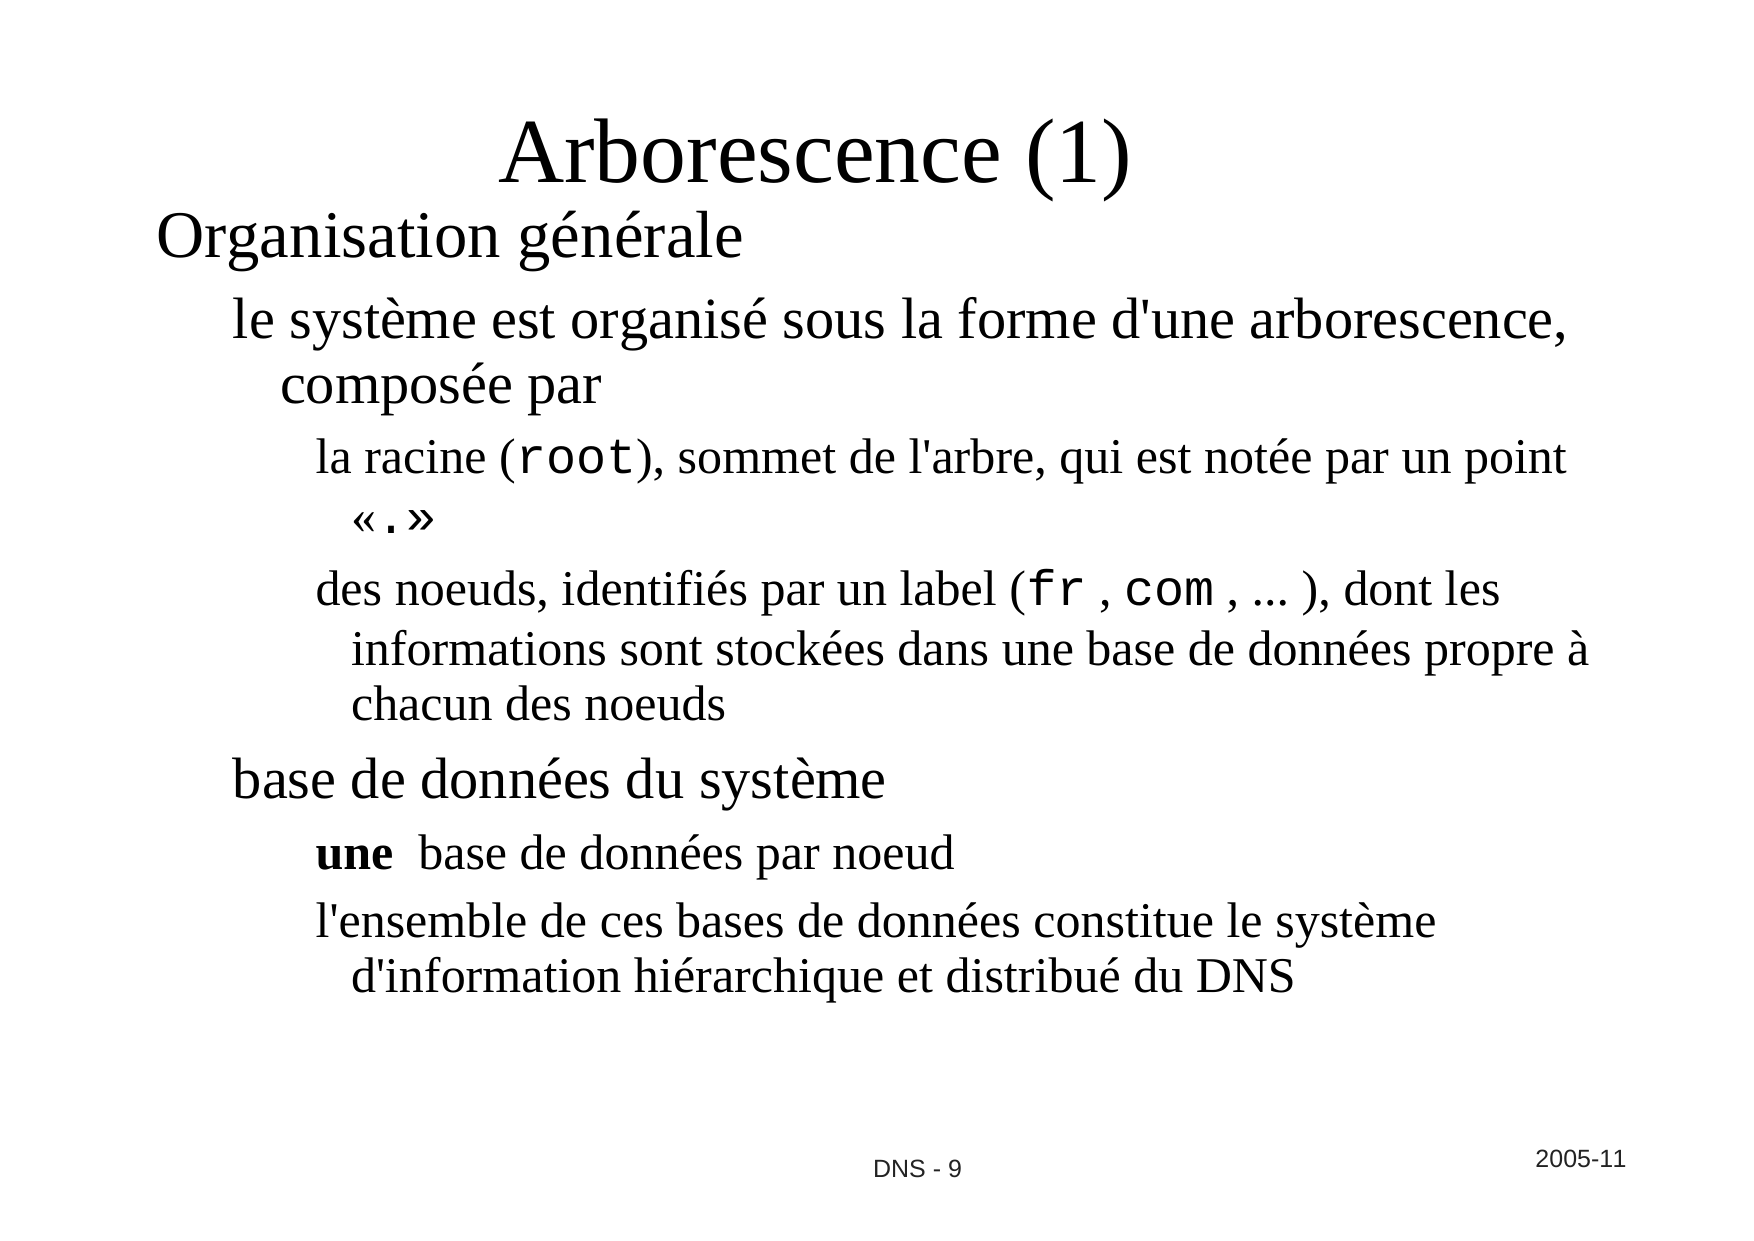

# Arborescence (1)
Organisation générale
le système est organisé sous la forme d'une arborescence, composée par
la racine (root), sommet de l'arbre, qui est notée par un point «.»
des noeuds, identifiés par un label (fr , com , ... ), dont les informations sont stockées dans une base de données propre à
chacun des noeuds
base de données du système
une base de données par noeud
l'ensemble de ces bases de données constitue le système d'information hiérarchique et distribué du DNS